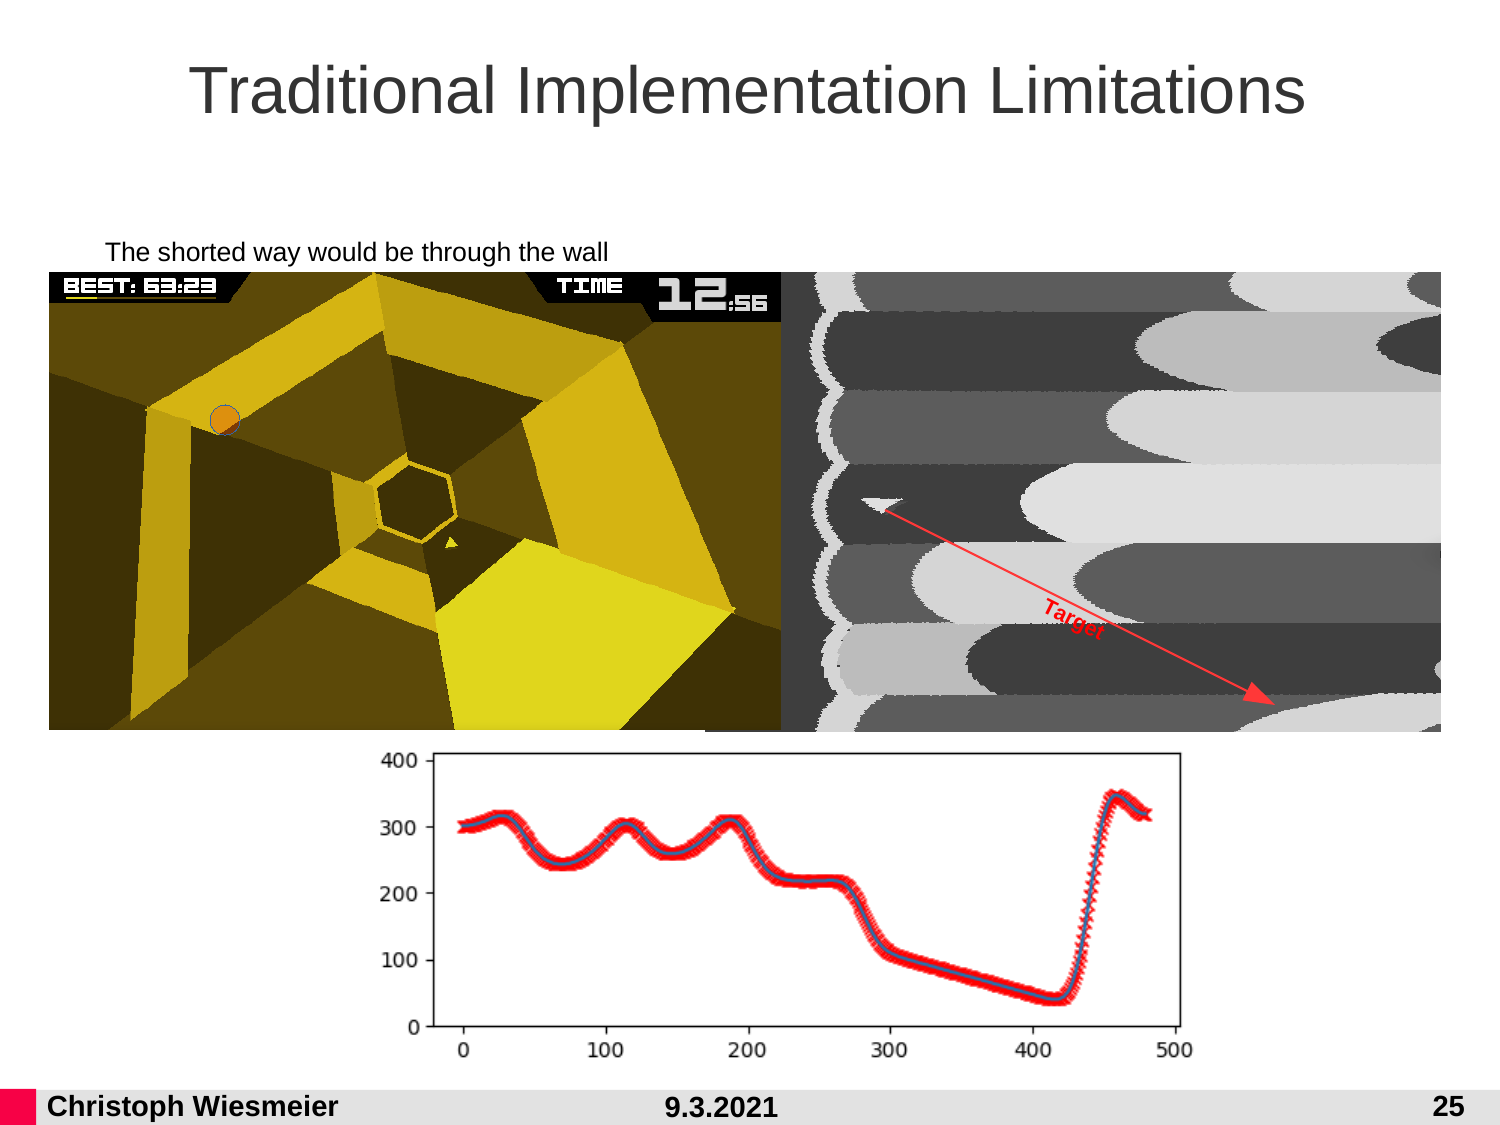

# Traditional Implementation Limitations
The shorted way would be through the wall
Target